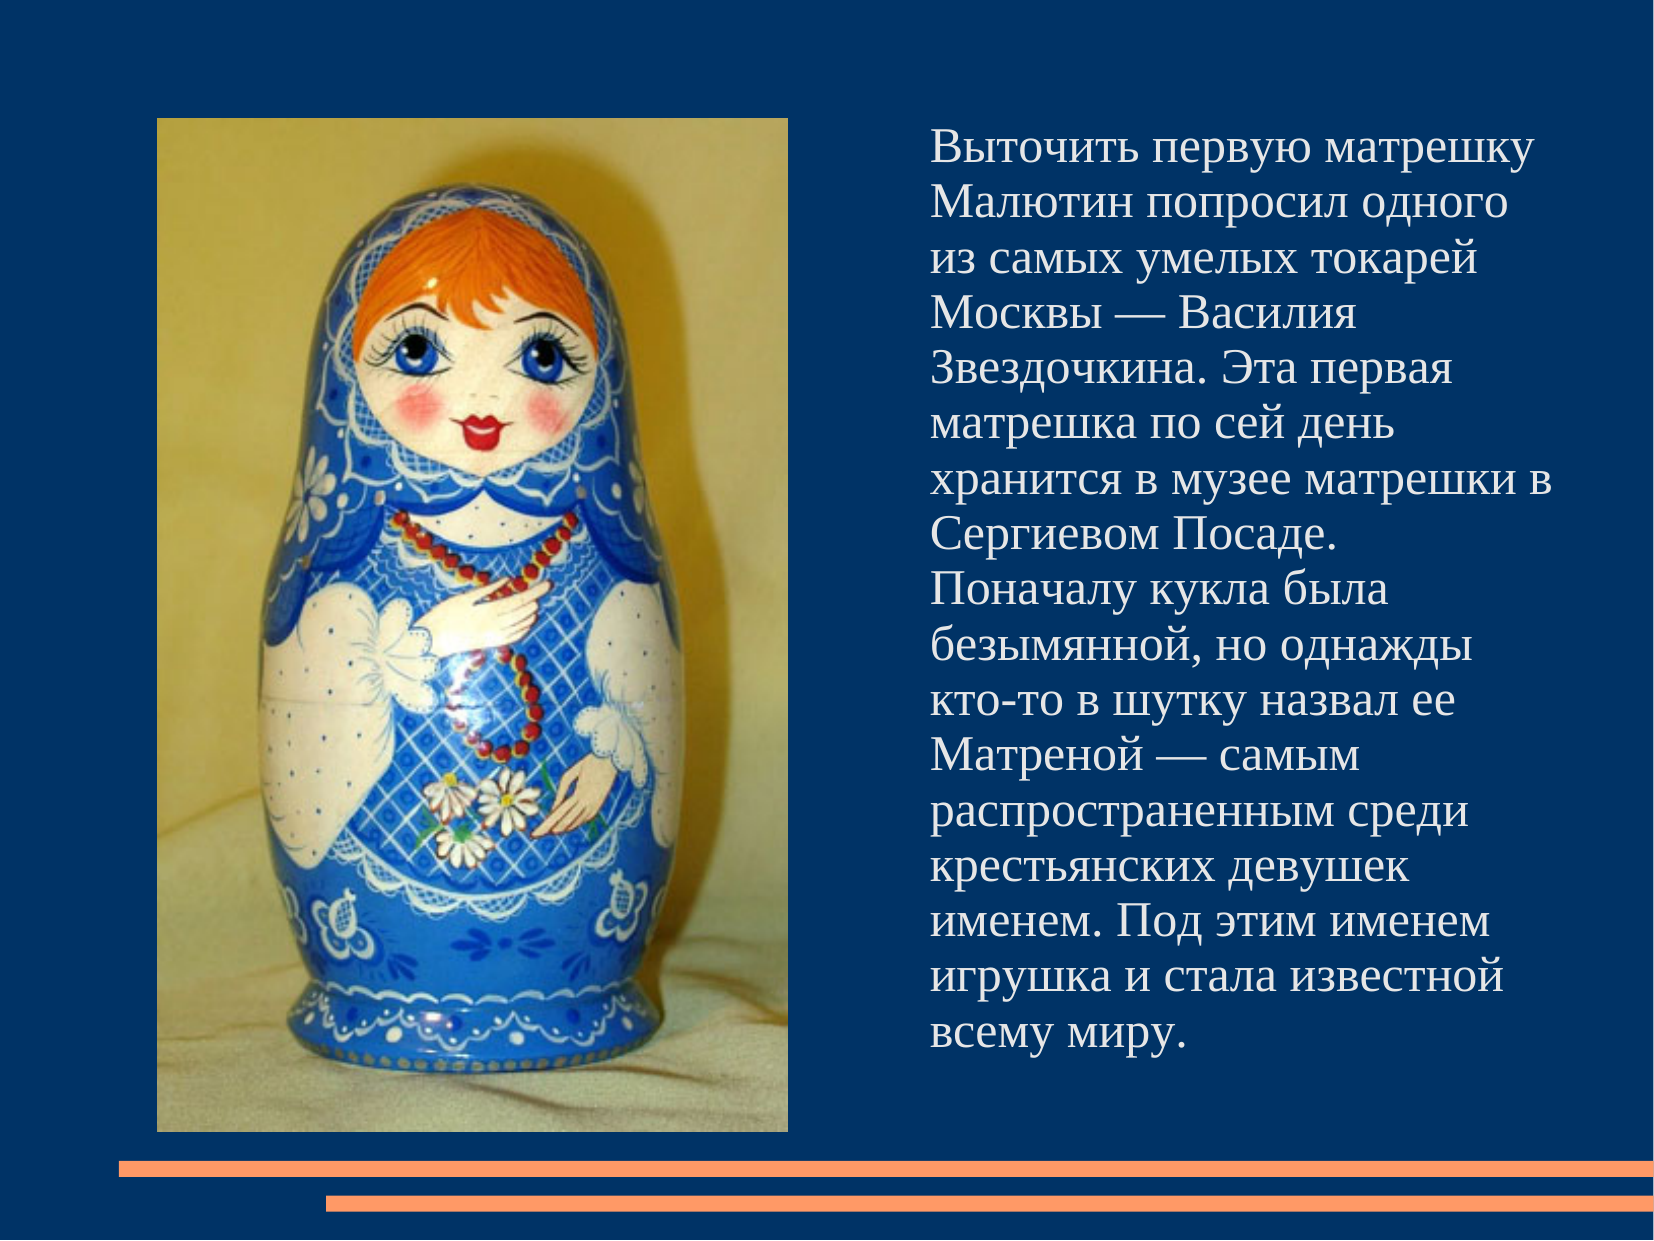

#
Выточить первую матрешку Малютин попросил одного из самых умелых токарей Москвы — Василия Звездочкина. Эта первая матрешка по сей день хранится в музее матрешки в Сергиевом Посаде.
Поначалу кукла была безымянной, но однажды кто-то в шутку назвал ее Матреной — самым распространенным среди крестьянских девушек именем. Под этим именем игрушка и стала известной всему миру.